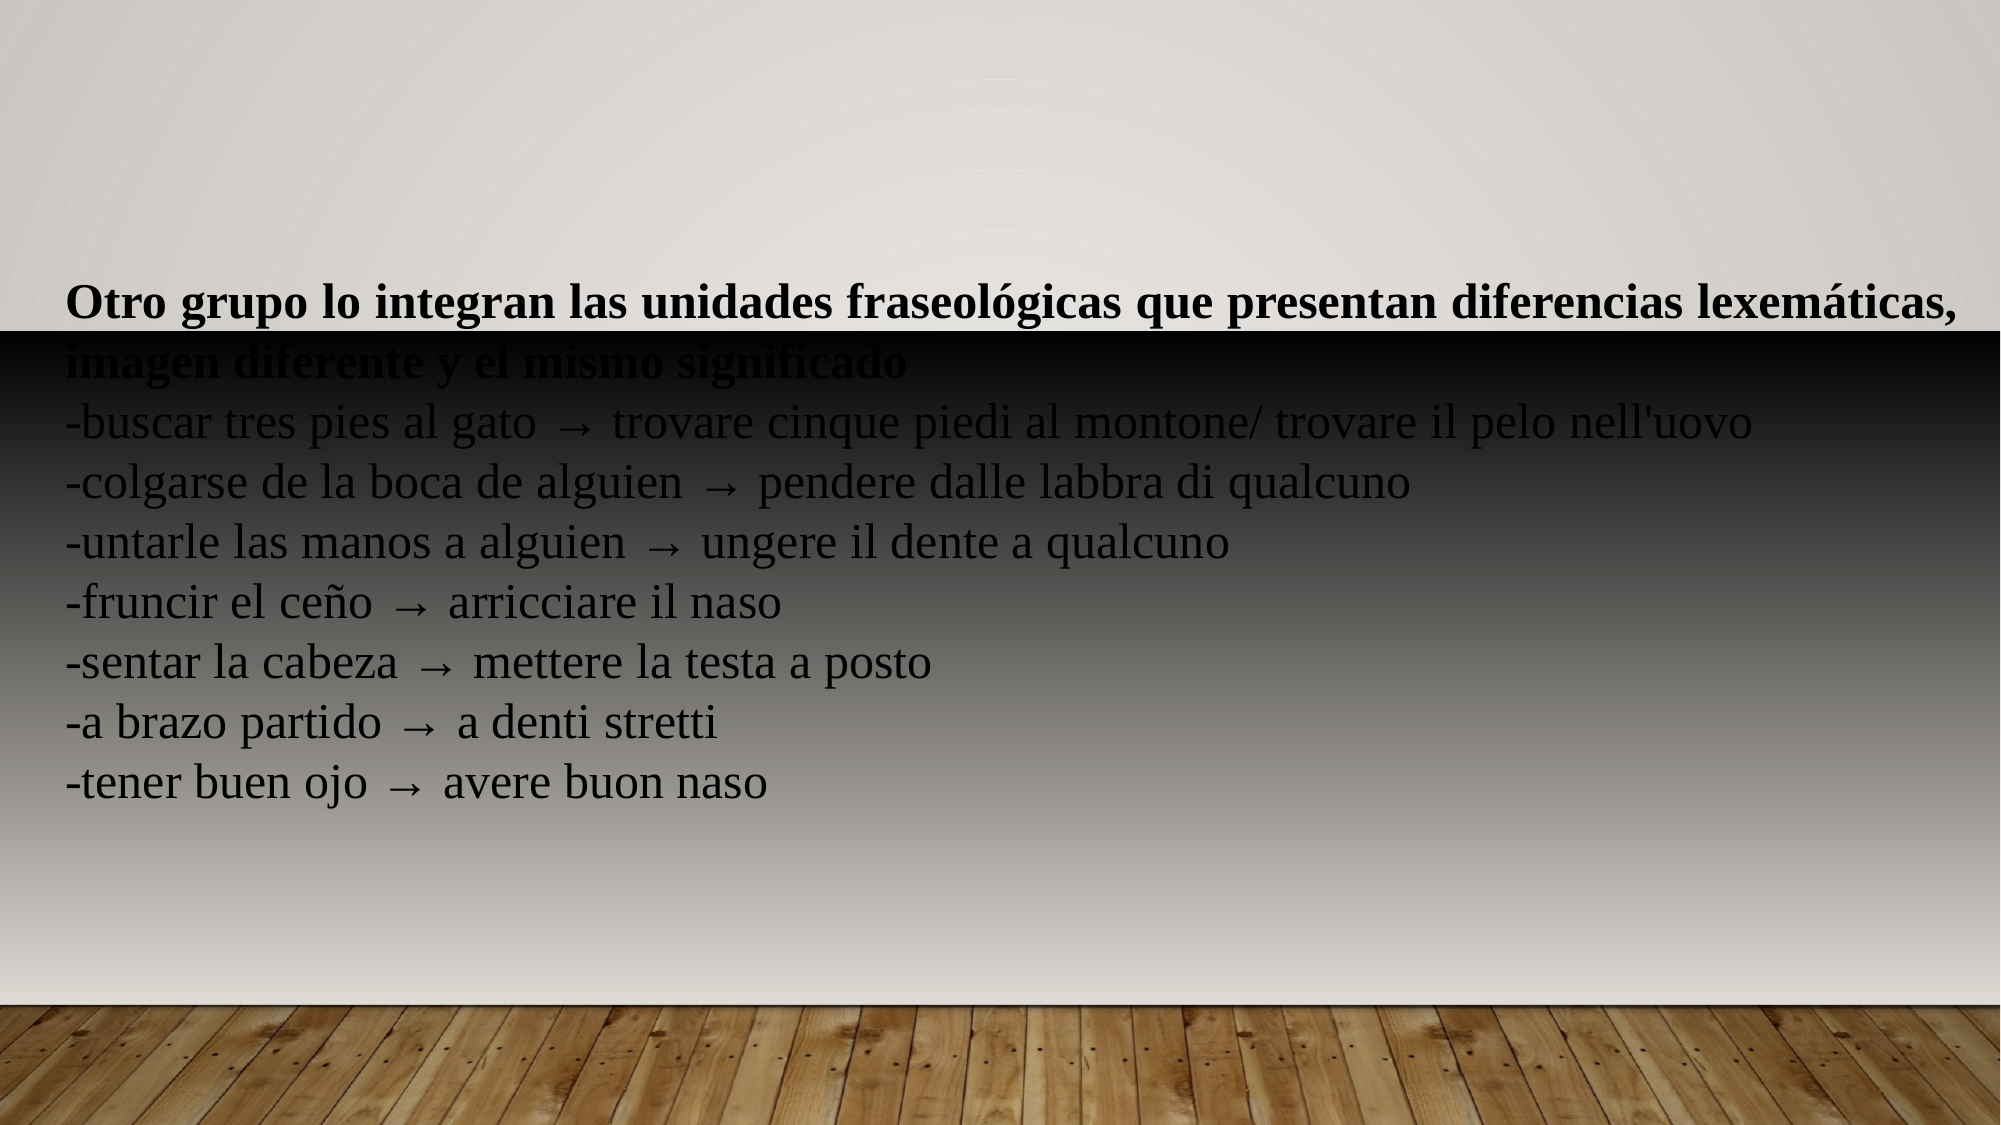

Otro grupo lo integran las unidades fraseológicas que presentan diferencias lexemáticas, imagen diferente y el mismo significado
-buscar tres pies al gato → trovare cinque piedi al montone/ trovare il pelo nell'uovo
-colgarse de la boca de alguien → pendere dalle labbra di qualcuno
-untarle las manos a alguien → ungere il dente a qualcuno
-fruncir el ceño → arricciare il naso
-sentar la cabeza → mettere la testa a posto
-a brazo partido → a denti stretti
-tener buen ojo → avere buon naso